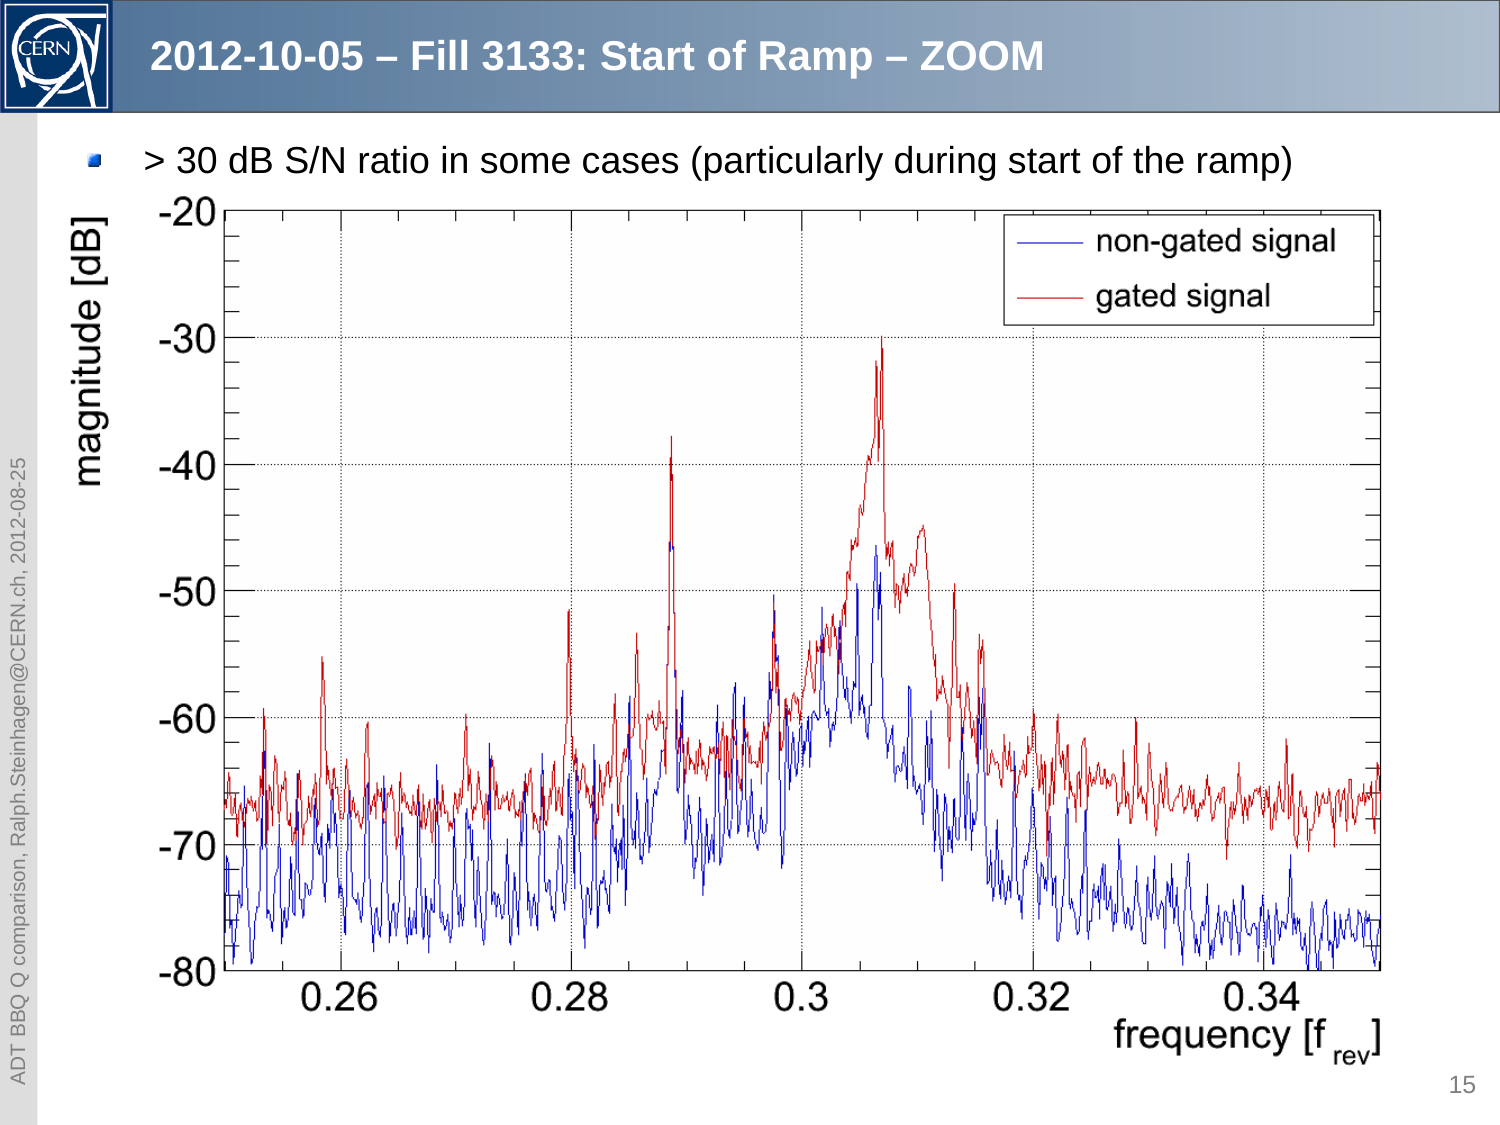

# 2012-10-05 – Fill 3133: Start of Ramp – ZOOM
> 30 dB S/N ratio in some cases (particularly during start of the ramp)